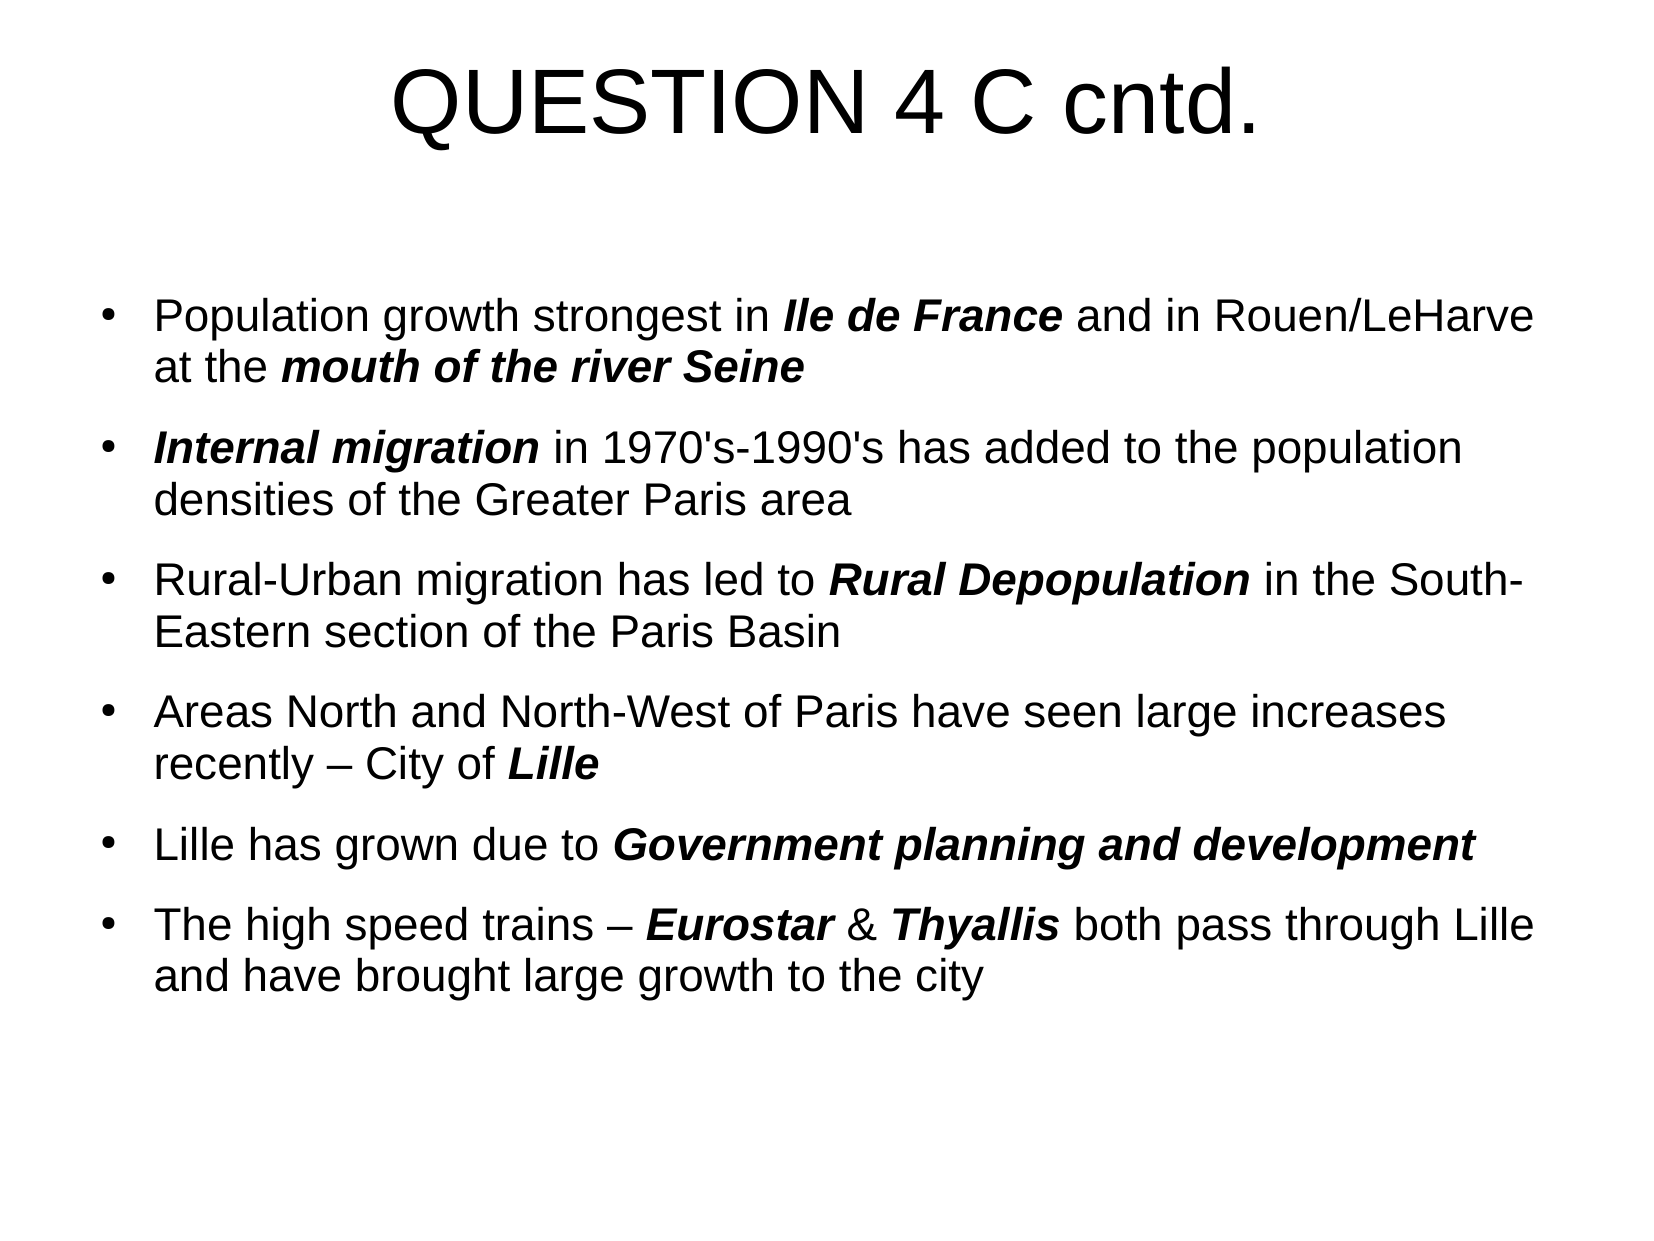

# QUESTION 4 C cntd.
Population growth strongest in Ile de France and in Rouen/LeHarve at the mouth of the river Seine
Internal migration in 1970's-1990's has added to the population densities of the Greater Paris area
Rural-Urban migration has led to Rural Depopulation in the South- Eastern section of the Paris Basin
Areas North and North-West of Paris have seen large increases recently – City of Lille
Lille has grown due to Government planning and development
The high speed trains – Eurostar & Thyallis both pass through Lille and have brought large growth to the city